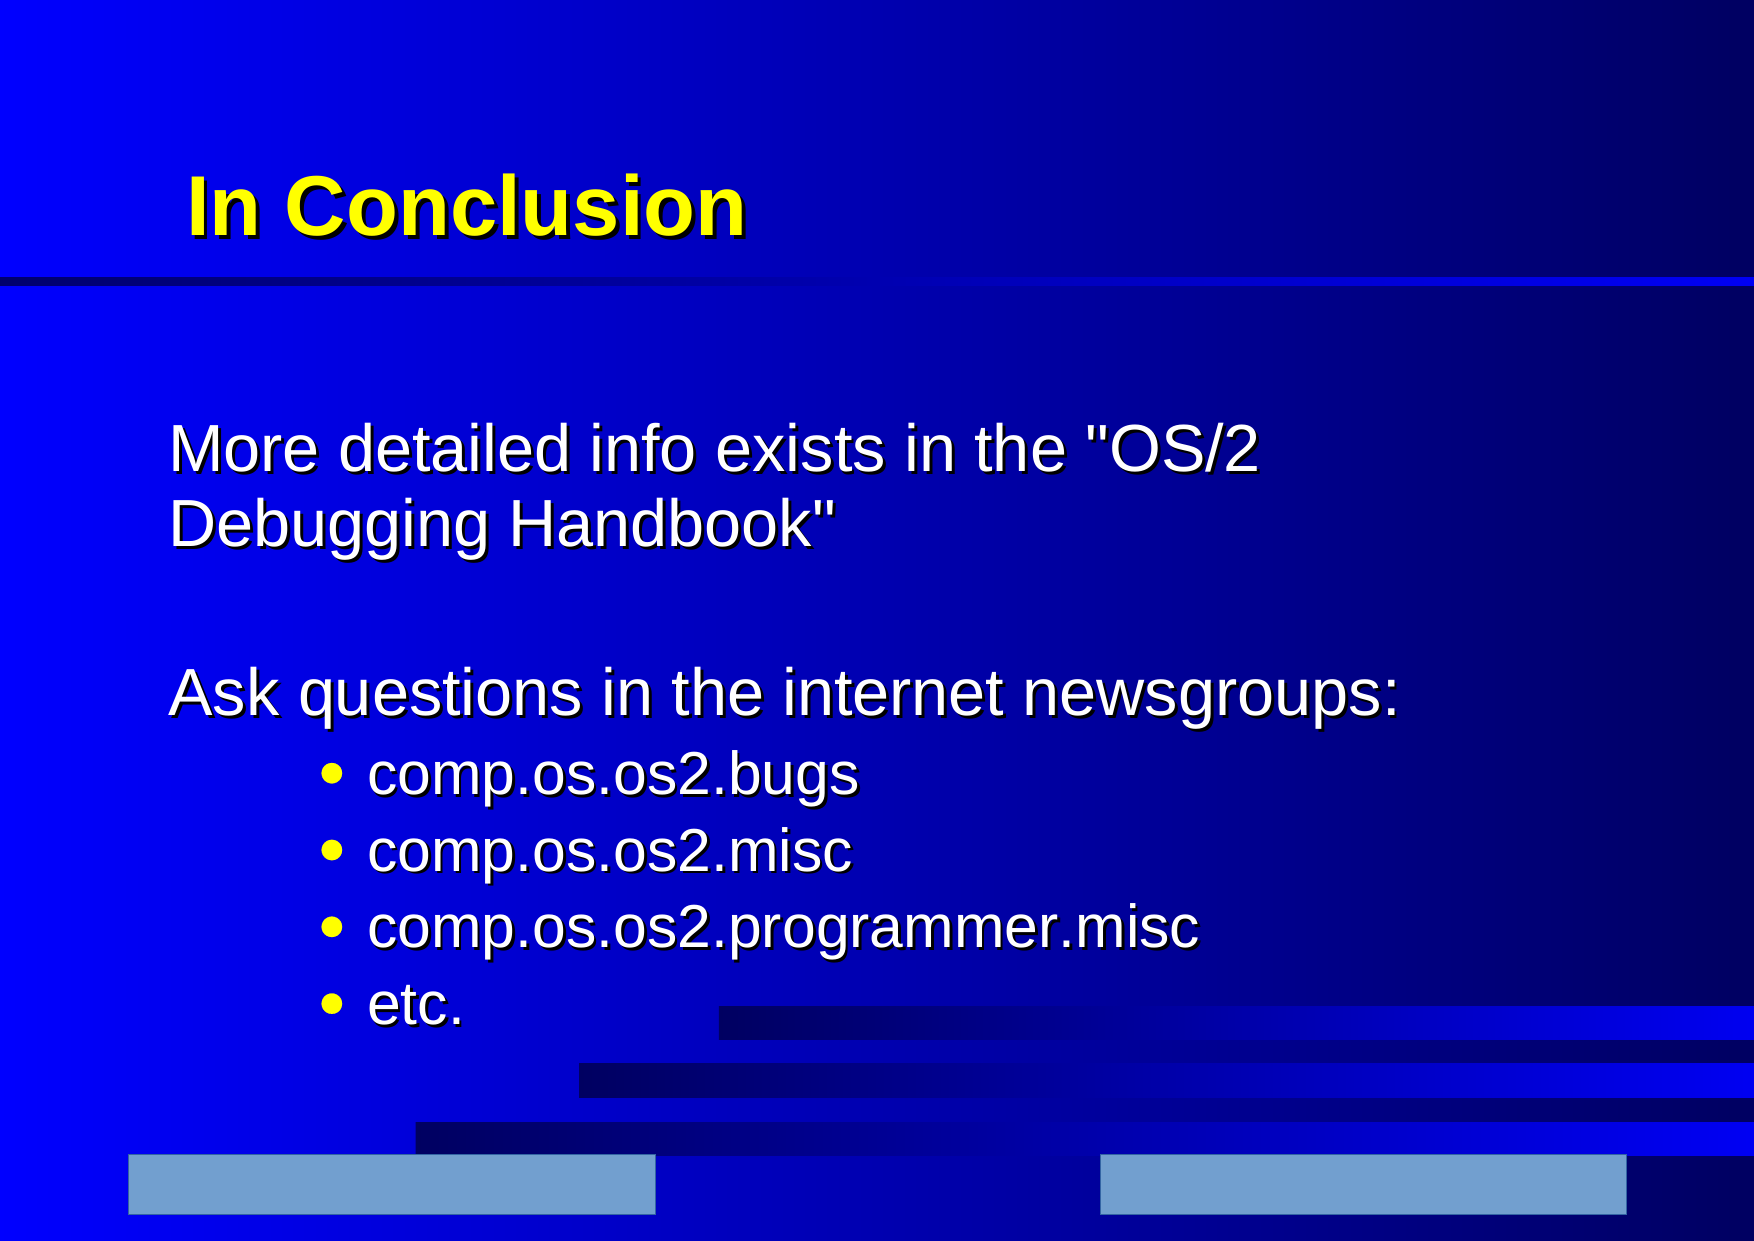

In Conclusion
More detailed info exists in the "OS/2 Debugging Handbook"
Ask questions in the internet newsgroups:
comp.os.os2.bugs
comp.os.os2.misc
comp.os.os2.programmer.misc
etc.